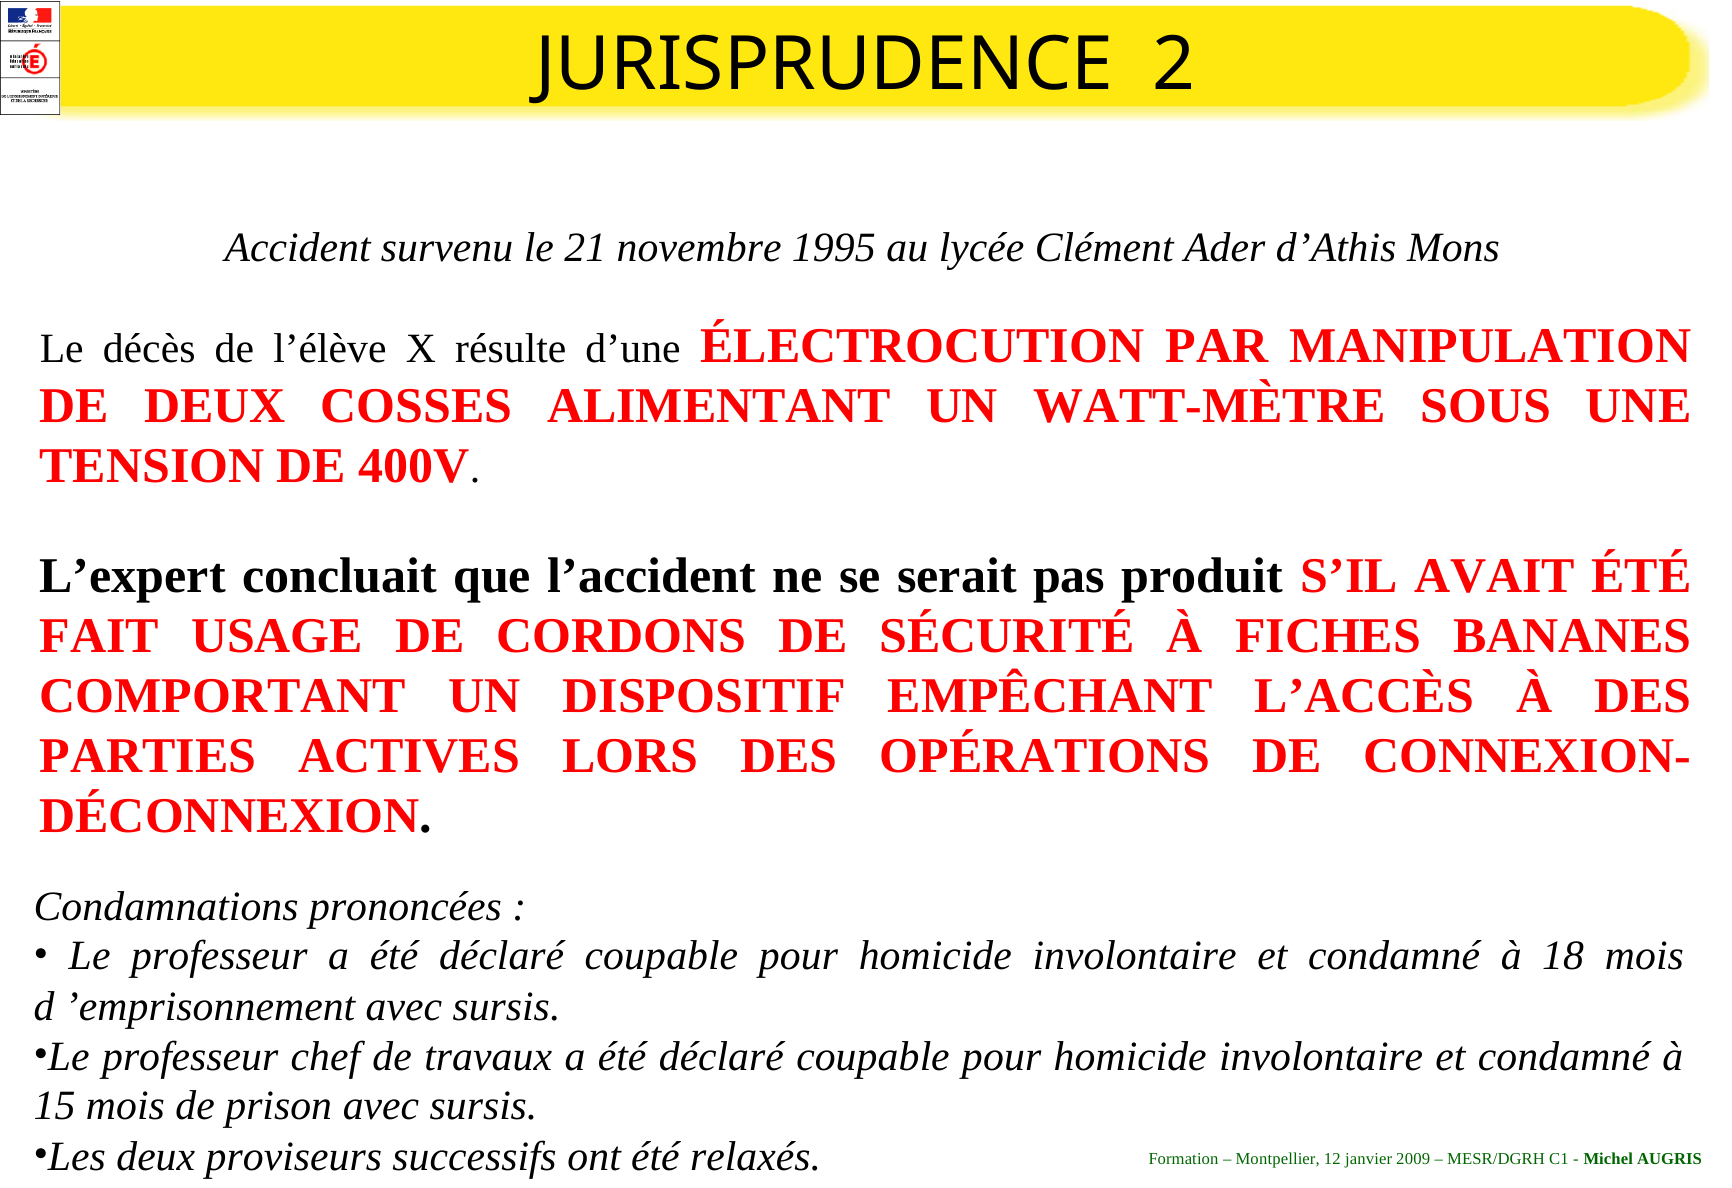

JURISPRUDENCE 2
Accident survenu le 21 novembre 1995 au lycée Clément Ader d’Athis Mons
Le décès de l’élève X résulte d’une ÉLECTROCUTION PAR MANIPULATION DE DEUX COSSES ALIMENTANT UN WATT-MÈTRE SOUS UNE TENSION DE 400V.
L’expert concluait que l’accident ne se serait pas produit S’IL AVAIT ÉTÉ FAIT USAGE DE CORDONS DE SÉCURITÉ À FICHES BANANES COMPORTANT UN DISPOSITIF EMPÊCHANT L’ACCÈS À DES PARTIES ACTIVES LORS DES OPÉRATIONS DE CONNEXION-DÉCONNEXION.
Condamnations prononcées :
 Le professeur a été déclaré coupable pour homicide involontaire et condamné à 18 mois d ’emprisonnement avec sursis.
Le professeur chef de travaux a été déclaré coupable pour homicide involontaire et condamné à 15 mois de prison avec sursis.
Les deux proviseurs successifs ont été relaxés.